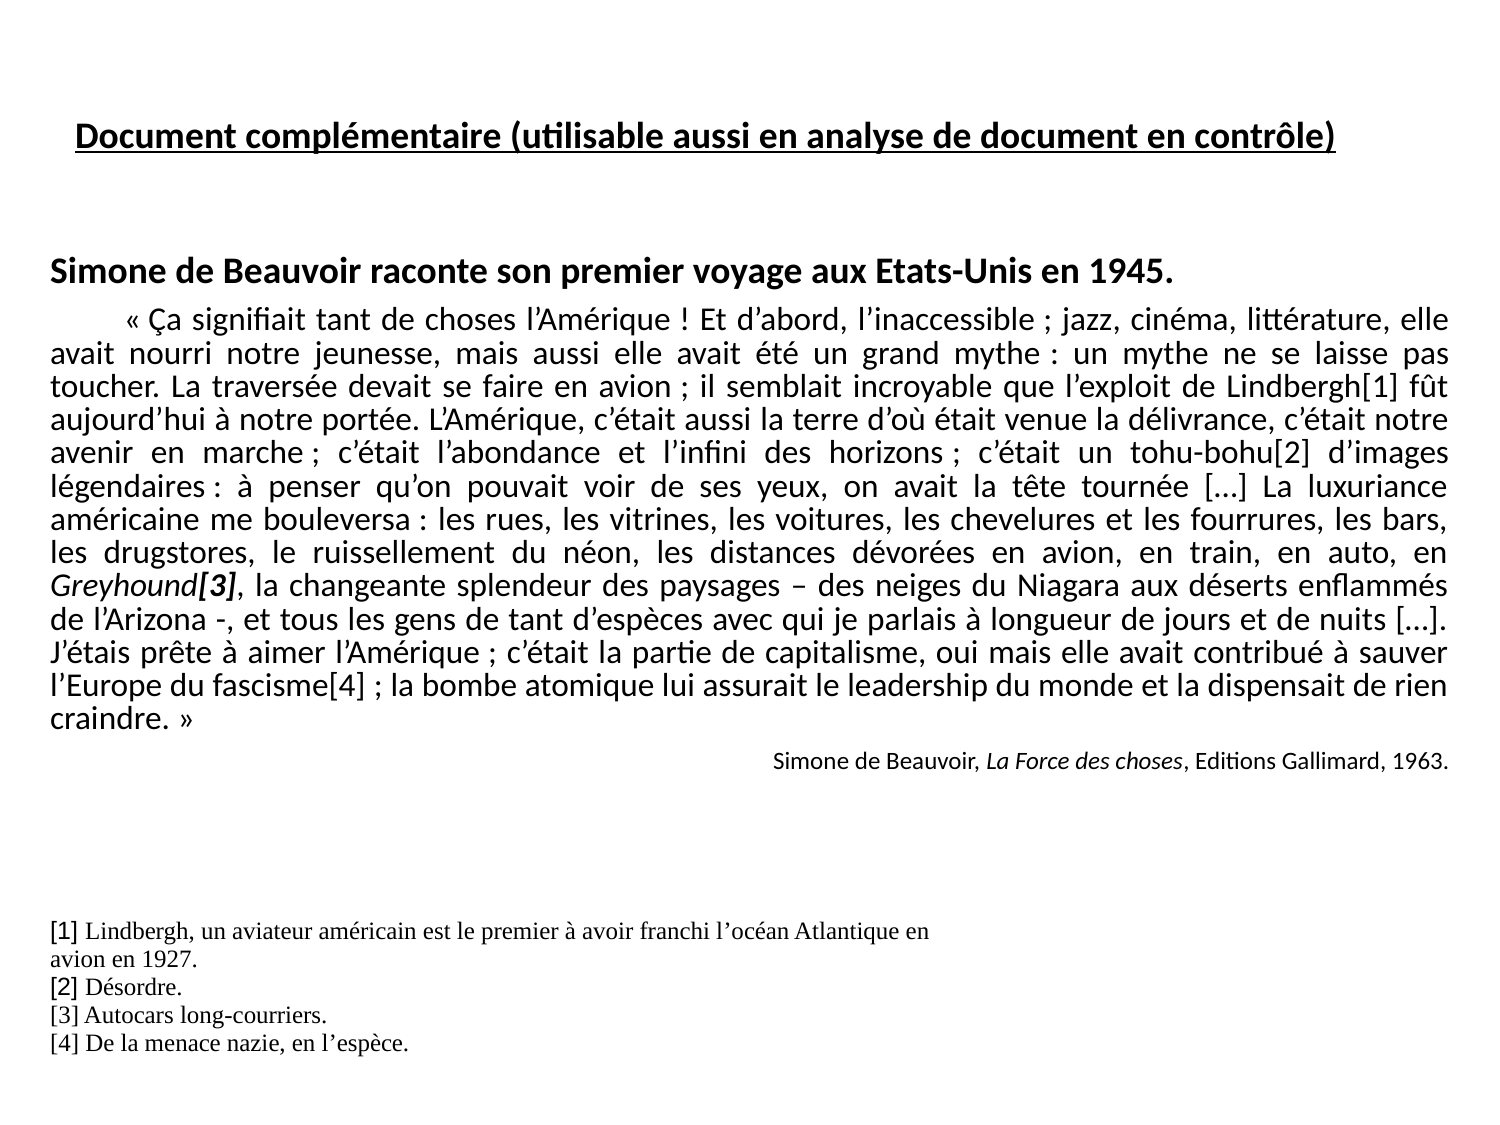

# Document complémentaire (utilisable aussi en analyse de document en contrôle)
Simone de Beauvoir raconte son premier voyage aux Etats-Unis en 1945.
	« Ça signifiait tant de choses l’Amérique ! Et d’abord, l’inaccessible ; jazz, cinéma, littérature, elle avait nourri notre jeunesse, mais aussi elle avait été un grand mythe : un mythe ne se laisse pas toucher. La traversée devait se faire en avion ; il semblait incroyable que l’exploit de Lindbergh[1] fût aujourd’hui à notre portée. L’Amérique, c’était aussi la terre d’où était venue la délivrance, c’était notre avenir en marche ; c’était l’abondance et l’infini des horizons ; c’était un tohu-bohu[2] d’images légendaires : à penser qu’on pouvait voir de ses yeux, on avait la tête tournée […] La luxuriance américaine me bouleversa : les rues, les vitrines, les voitures, les chevelures et les fourrures, les bars, les drugstores, le ruissellement du néon, les distances dévorées en avion, en train, en auto, en Greyhound[3], la changeante splendeur des paysages – des neiges du Niagara aux déserts enflammés de l’Arizona -, et tous les gens de tant d’espèces avec qui je parlais à longueur de jours et de nuits […]. J’étais prête à aimer l’Amérique ; c’était la partie de capitalisme, oui mais elle avait contribué à sauver l’Europe du fascisme[4] ; la bombe atomique lui assurait le leadership du monde et la dispensait de rien craindre. »
Simone de Beauvoir, La Force des choses, Editions Gallimard, 1963.
[1] Lindbergh, un aviateur américain est le premier à avoir franchi l’océan Atlantique en avion en 1927.
[2] Désordre.
[3] Autocars long-courriers.
[4] De la menace nazie, en l’espèce.